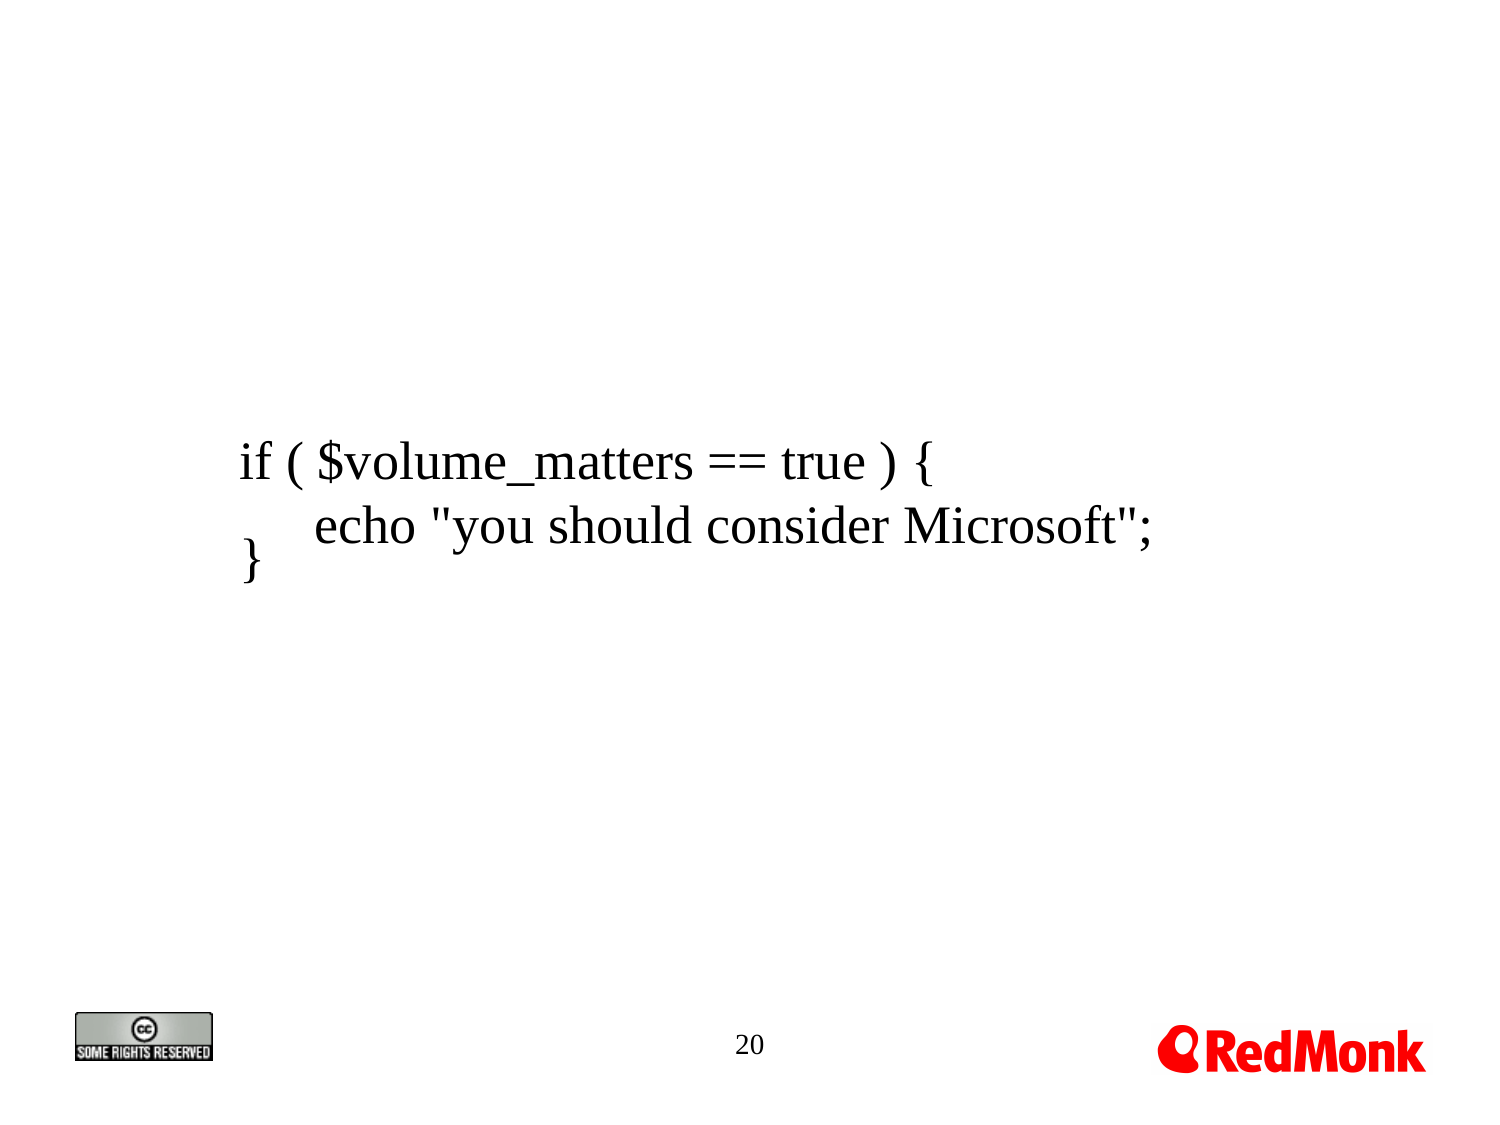

if ( $volume_matters == true ) {
	echo "you should consider Microsoft";
}